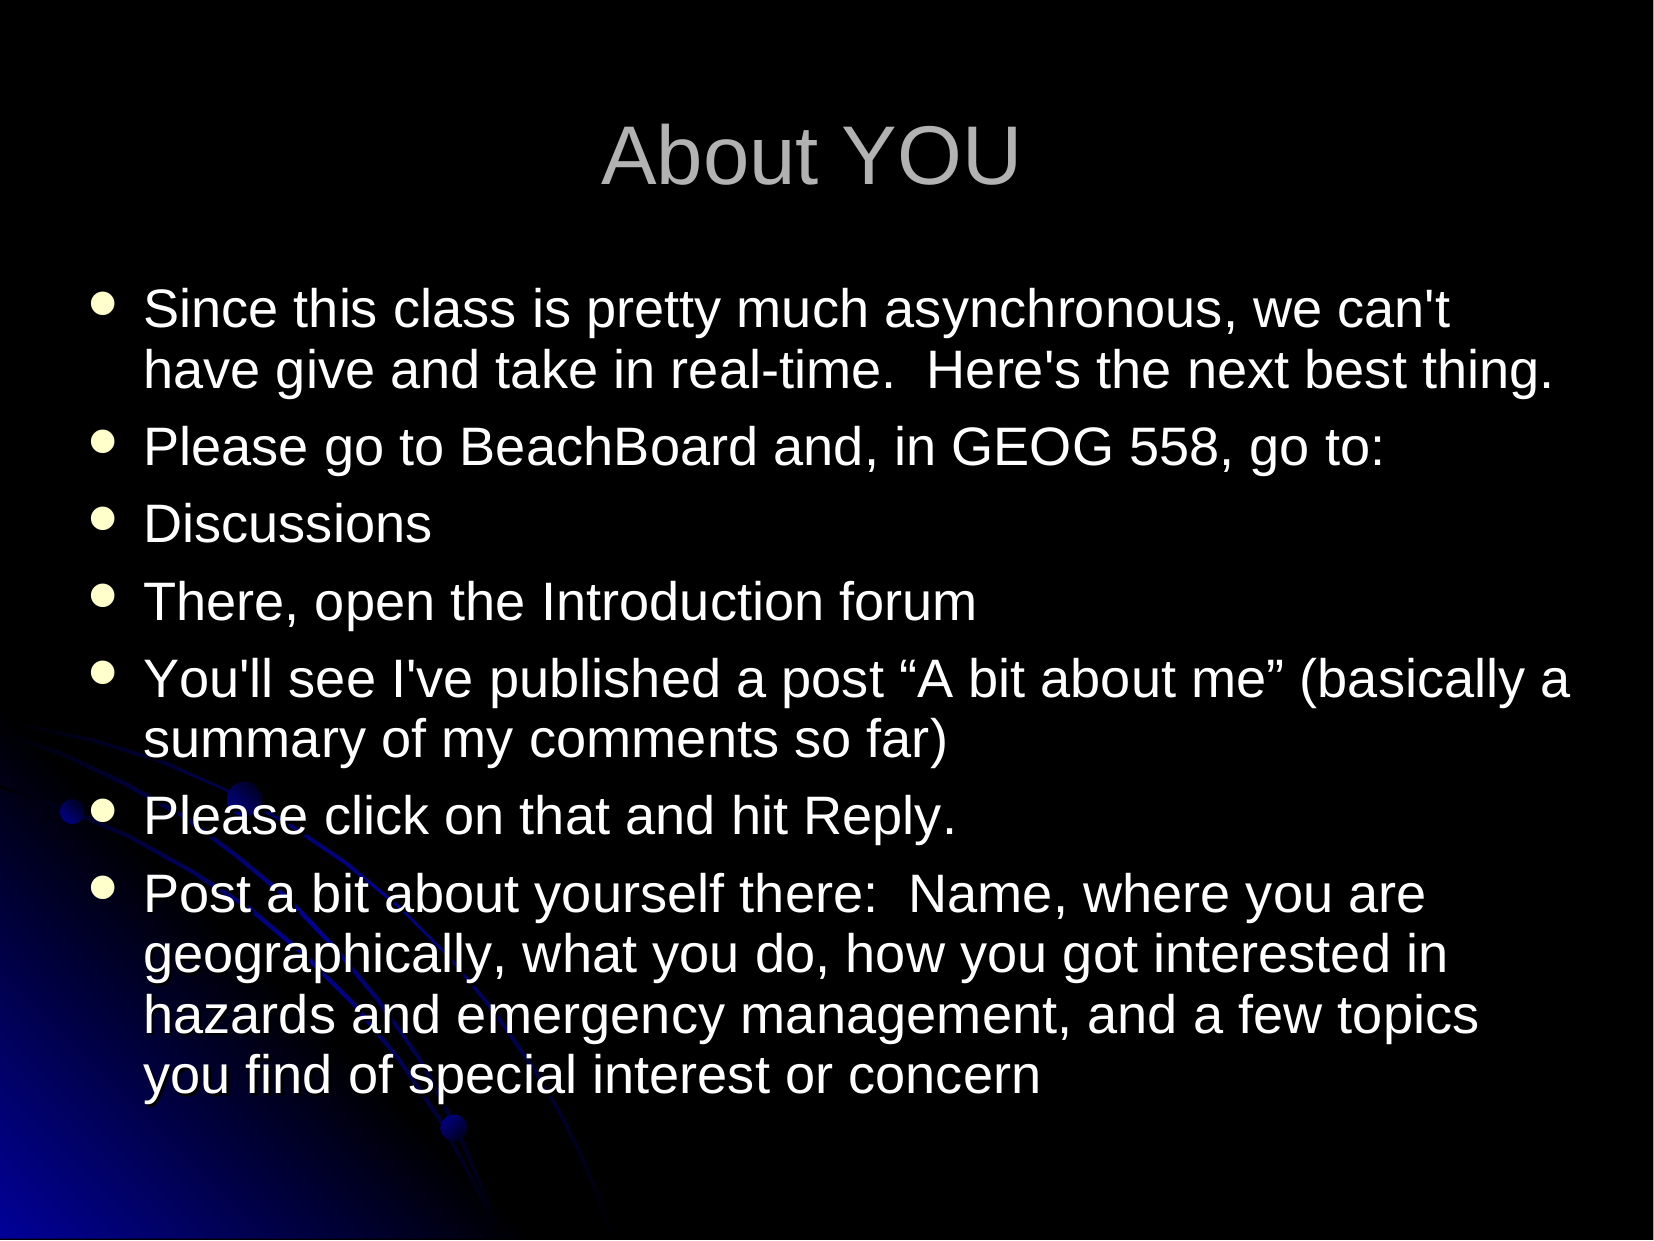

# About YOU
Since this class is pretty much asynchronous, we can't have give and take in real-time. Here's the next best thing.
Please go to BeachBoard and, in GEOG 558, go to:
Discussions
There, open the Introduction forum
You'll see I've published a post “A bit about me” (basically a summary of my comments so far)
Please click on that and hit Reply.
Post a bit about yourself there: Name, where you are geographically, what you do, how you got interested in hazards and emergency management, and a few topics you find of special interest or concern